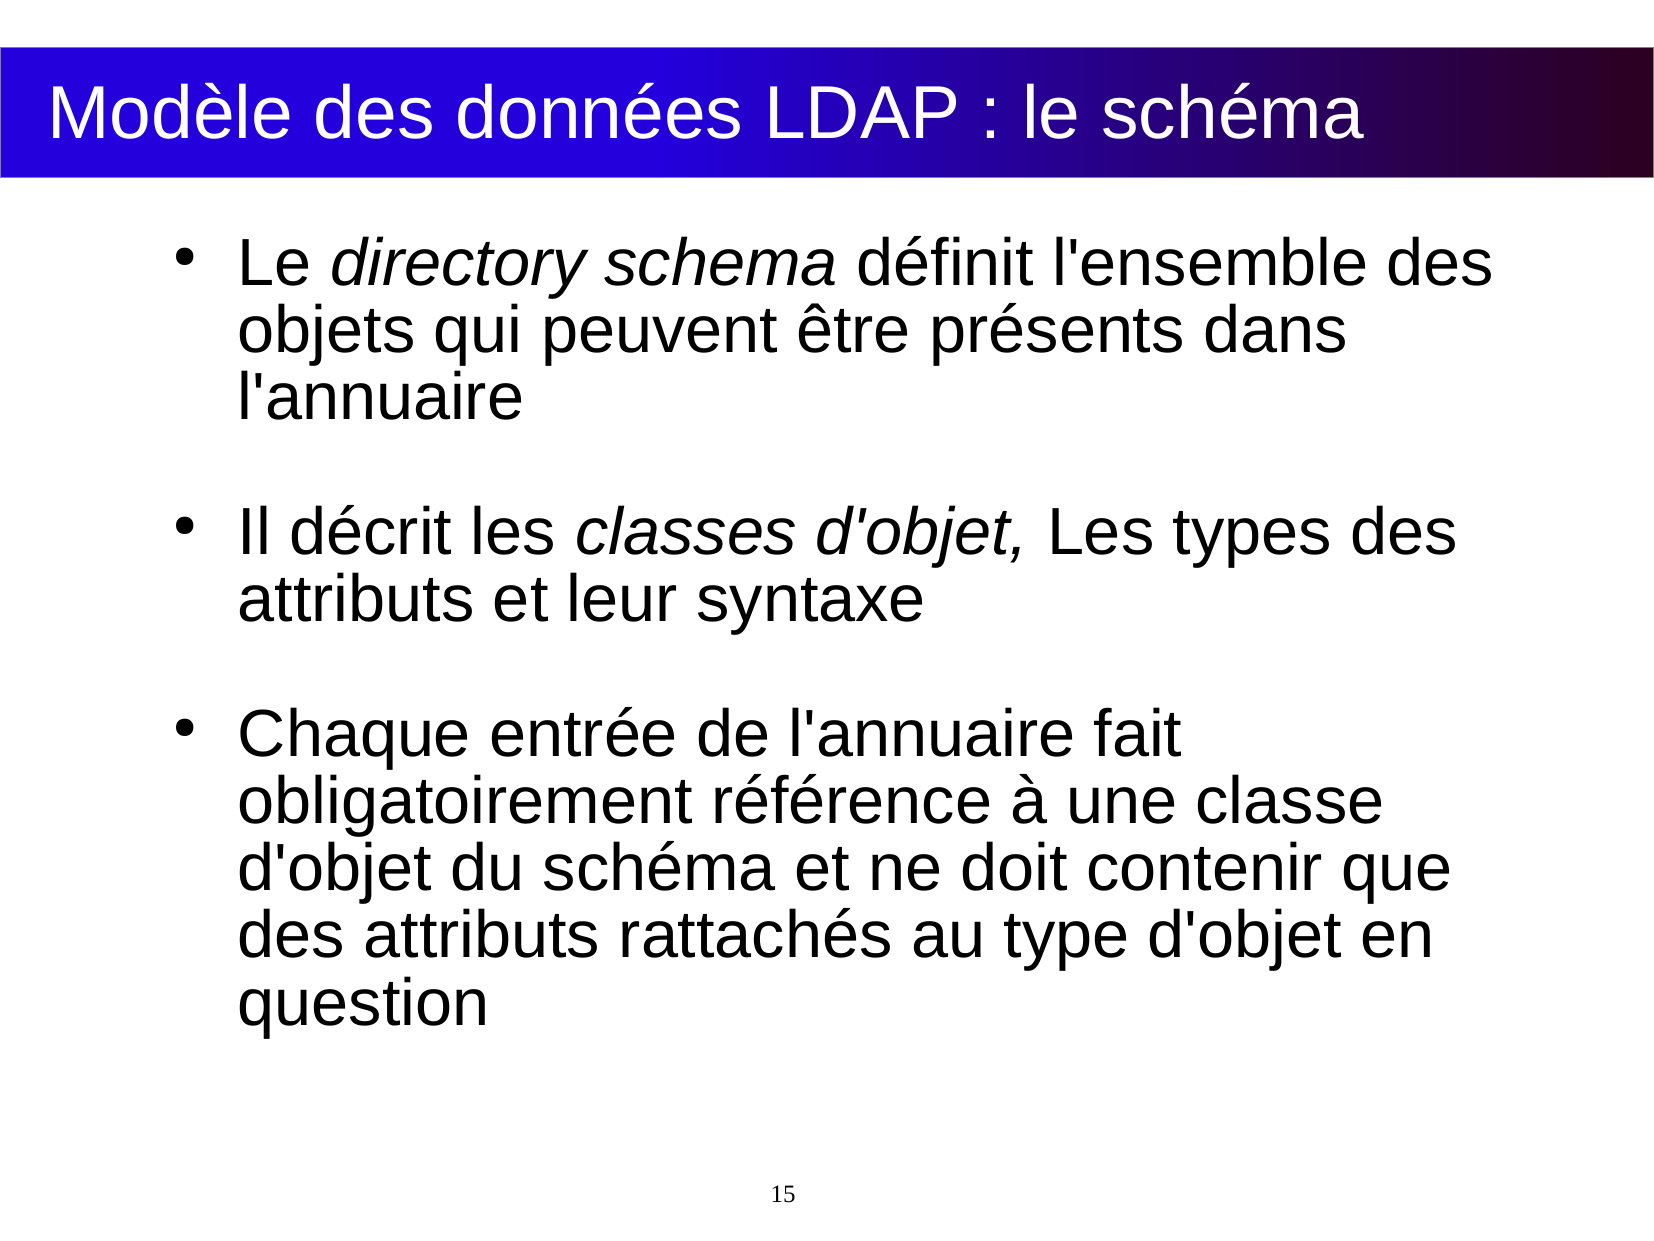

# Modèle des données LDAP : le schéma
Le directory schema définit l'ensemble des
objets qui peuvent être présents dans
l'annuaire
Il décrit les classes d'objet, Les types des
attributs et leur syntaxe
Chaque entrée de l'annuaire fait
obligatoirement référence à une classe d'objet du schéma et ne doit contenir que des attributs rattachés au type d'objet en question